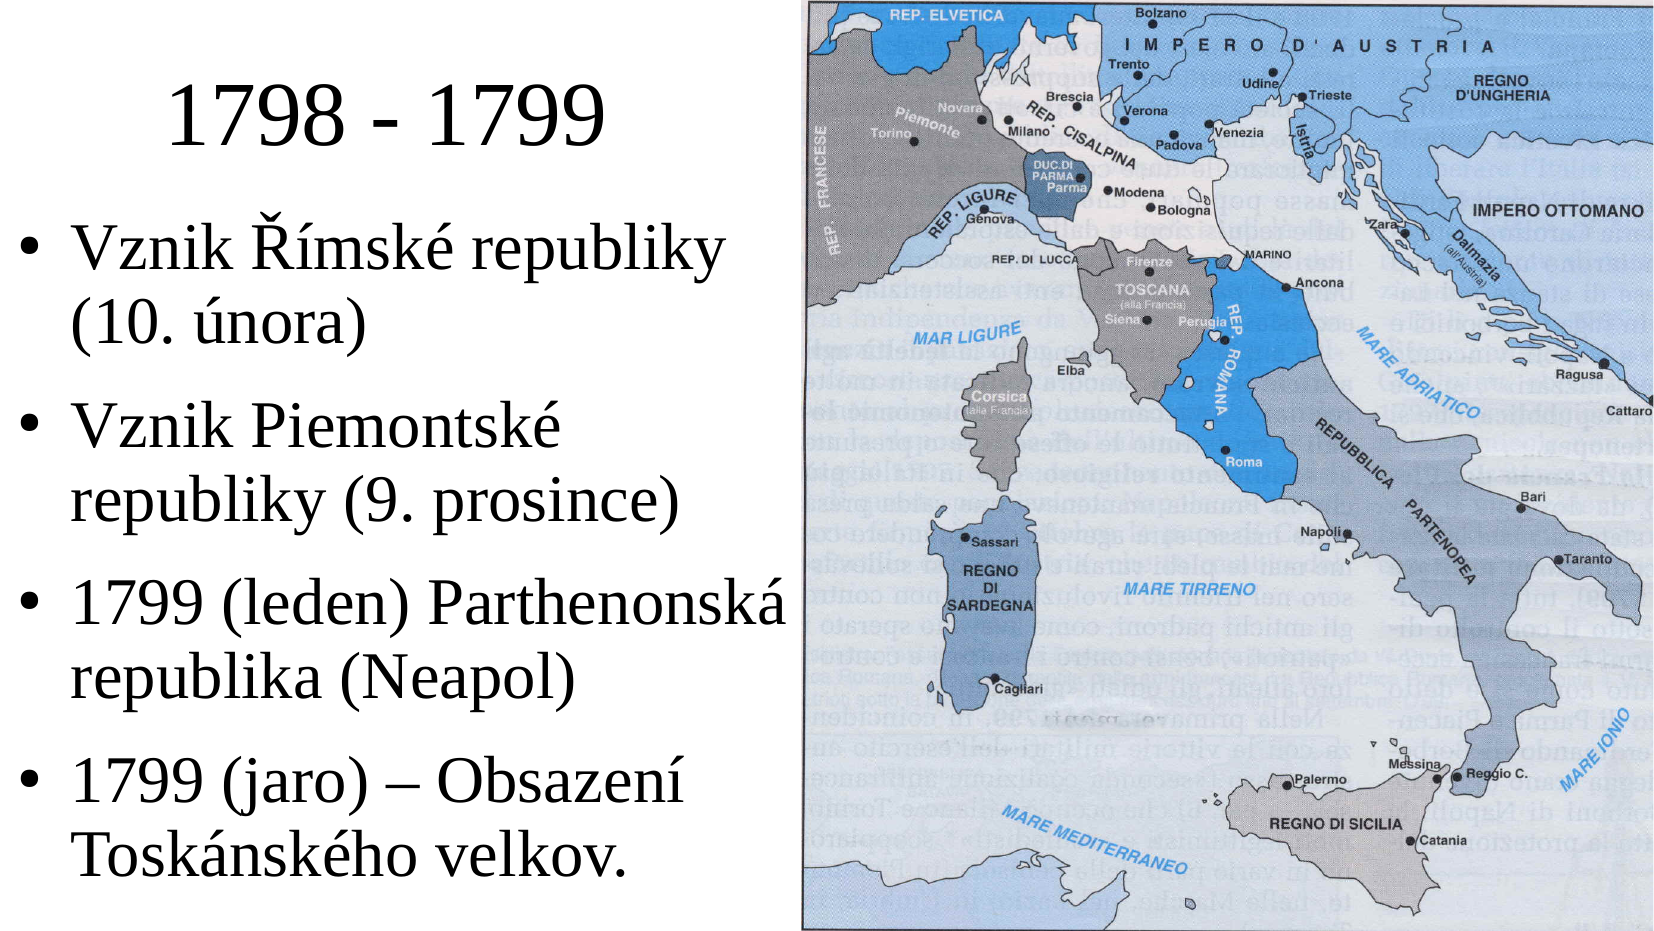

# 1798 - 1799
Vznik Římské republiky (10. února)
Vznik Piemontské republiky (9. prosince)
1799 (leden) Parthenonská republika (Neapol)
1799 (jaro) – Obsazení Toskánského velkov.